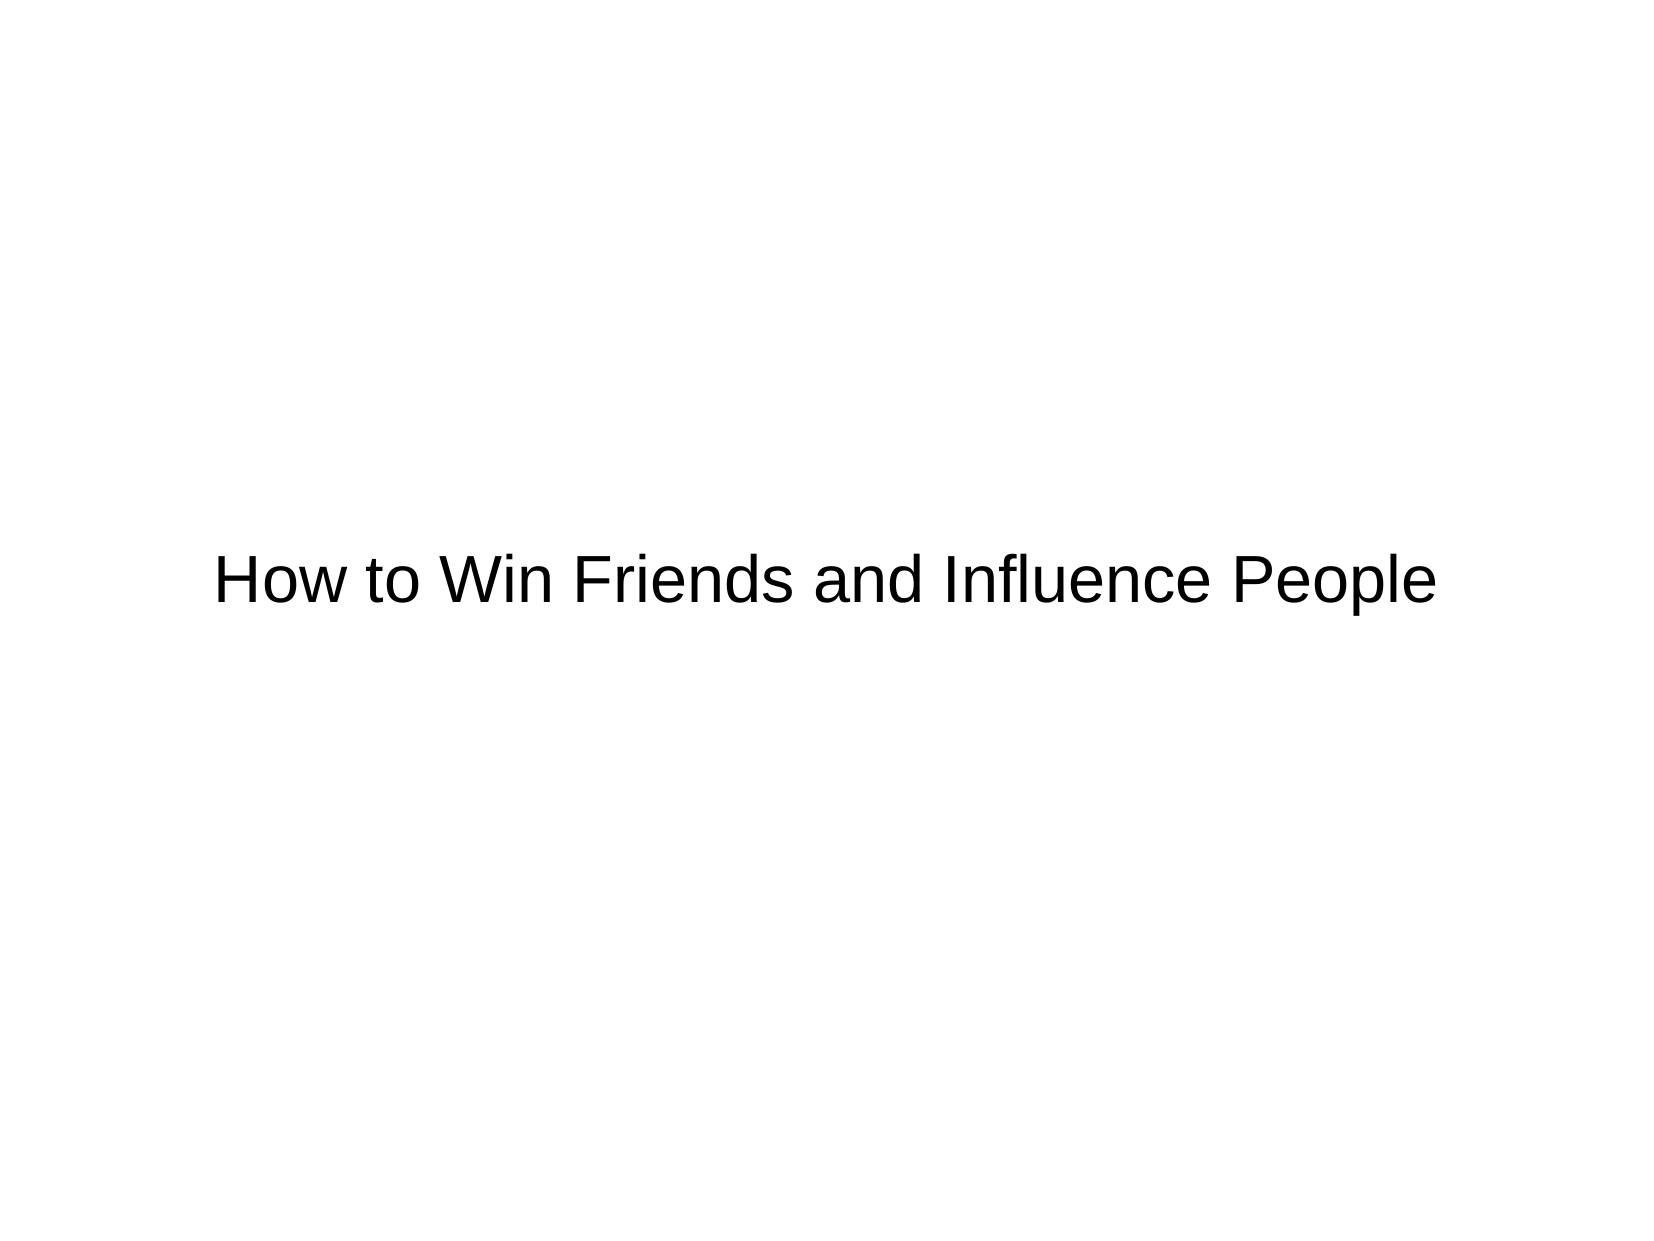

# How to Win Friends and Influence People